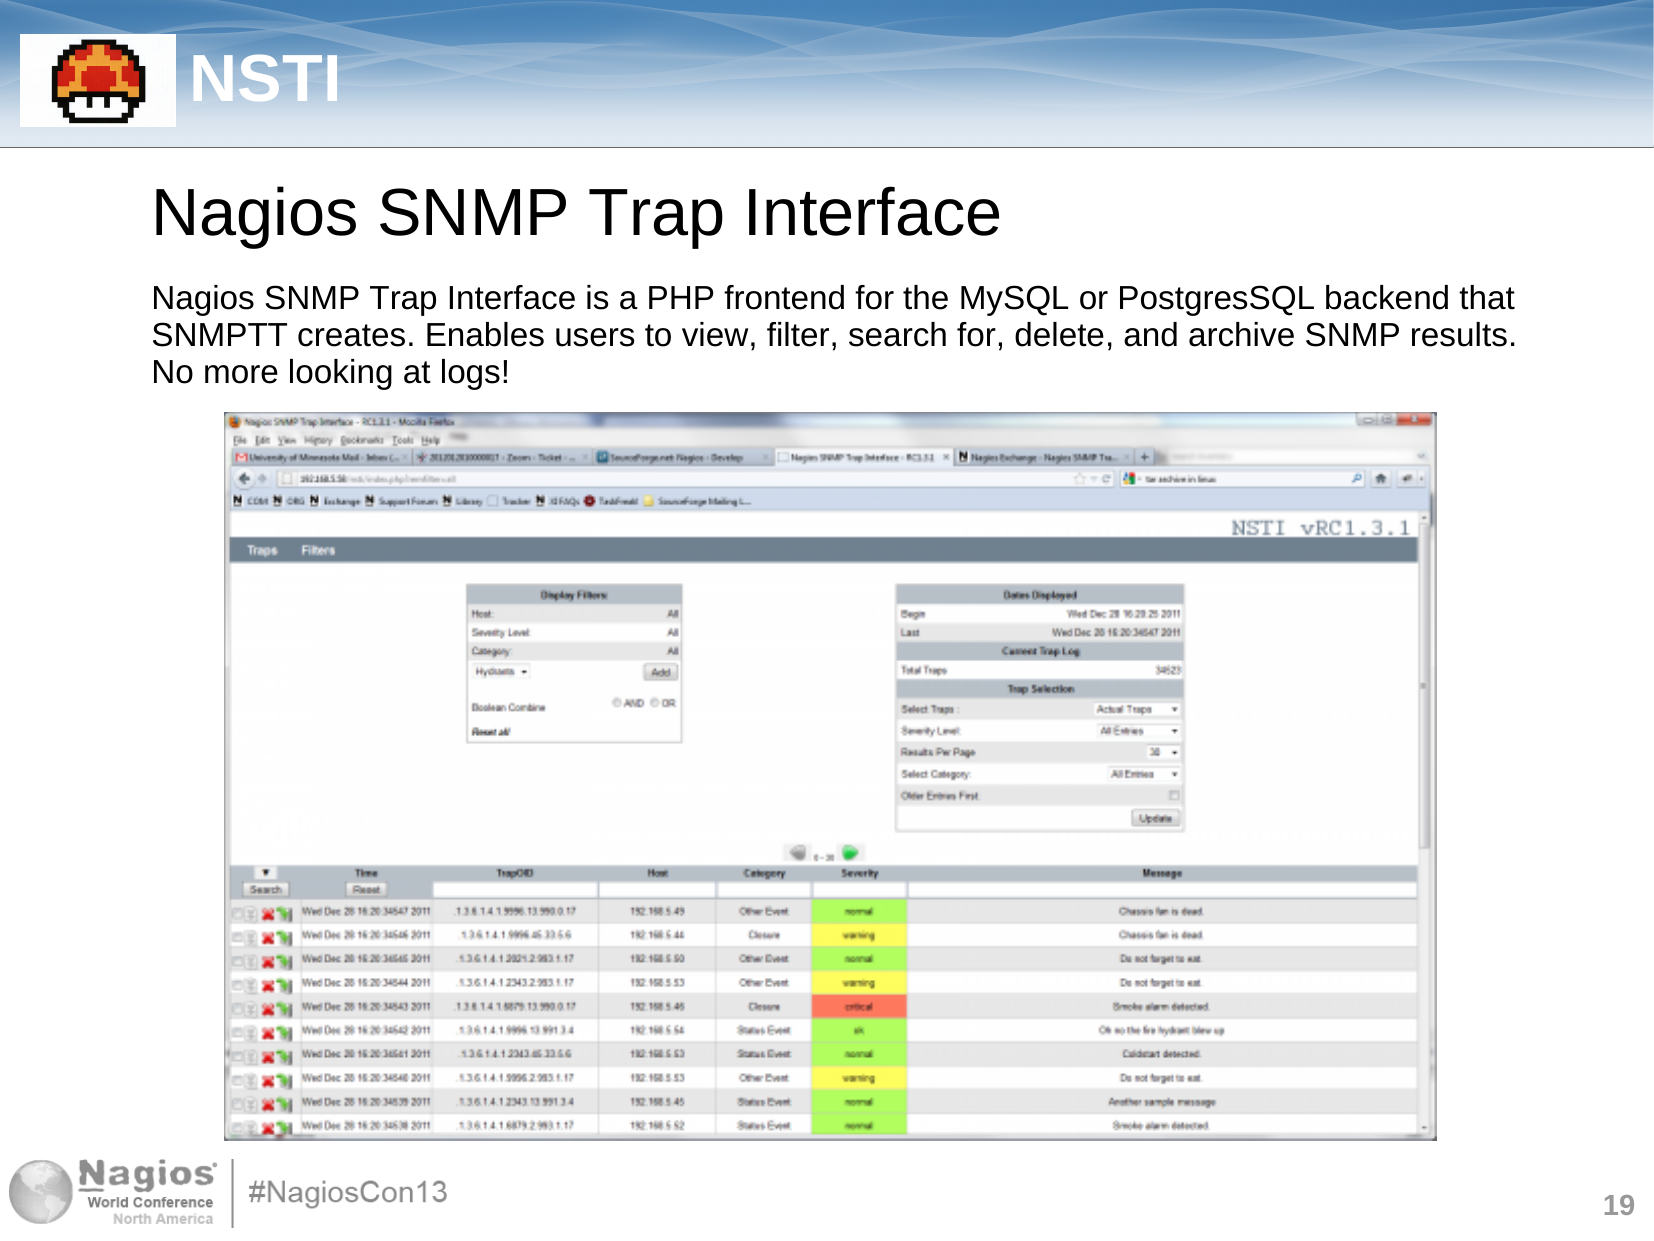

# NSTI
Nagios SNMP Trap Interface
Nagios SNMP Trap Interface is a PHP frontend for the MySQL or PostgresSQL backend that SNMPTT creates. Enables users to view, filter, search for, delete, and archive SNMP results. No more looking at logs!
19